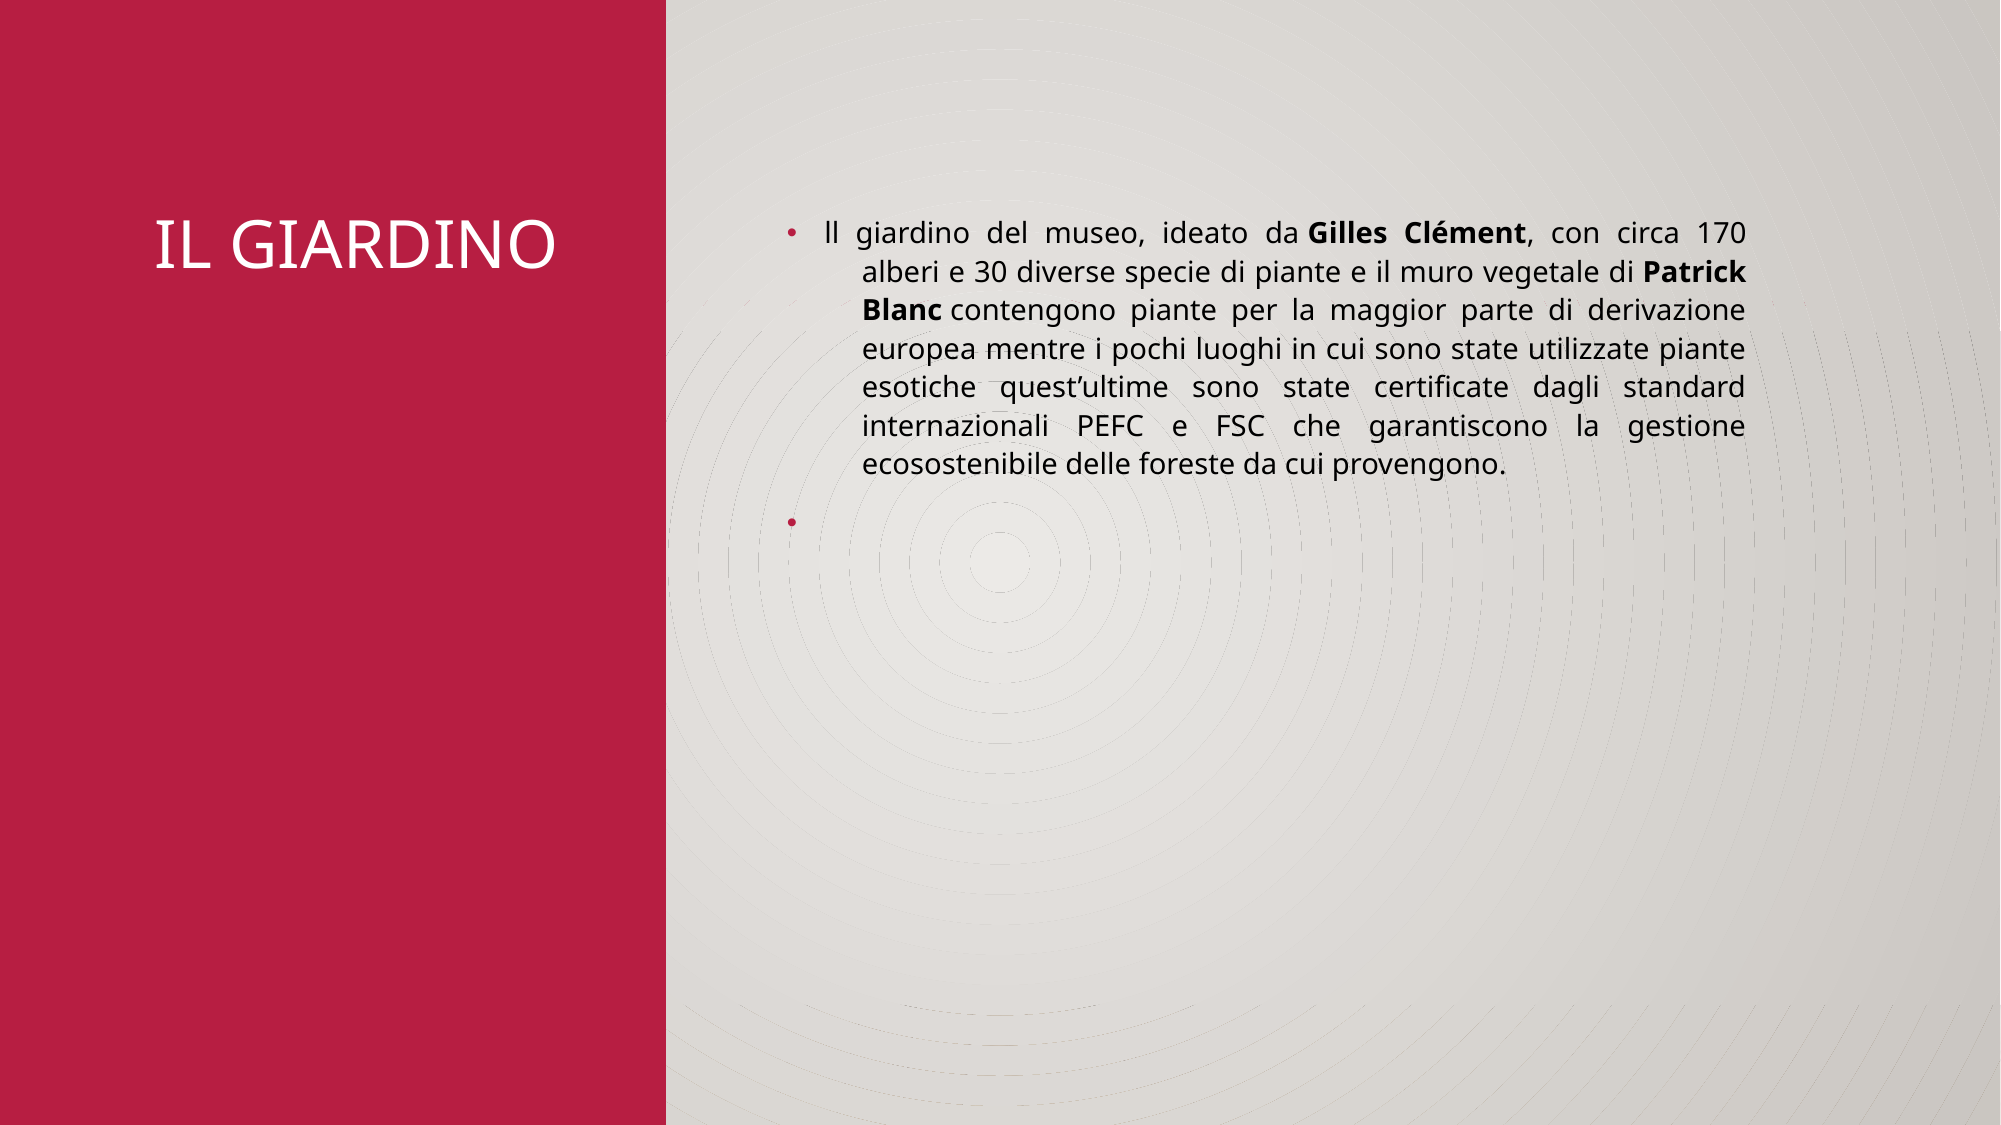

# Il giardino
ll giardino del museo, ideato da Gilles Clément, con circa 170 alberi e 30 diverse specie di piante e il muro vegetale di Patrick Blanc contengono piante per la maggior parte di derivazione europea mentre i pochi luoghi in cui sono state utilizzate piante esotiche quest’ultime sono state certificate dagli standard internazionali PEFC e FSC che garantiscono la gestione ecosostenibile delle foreste da cui provengono.